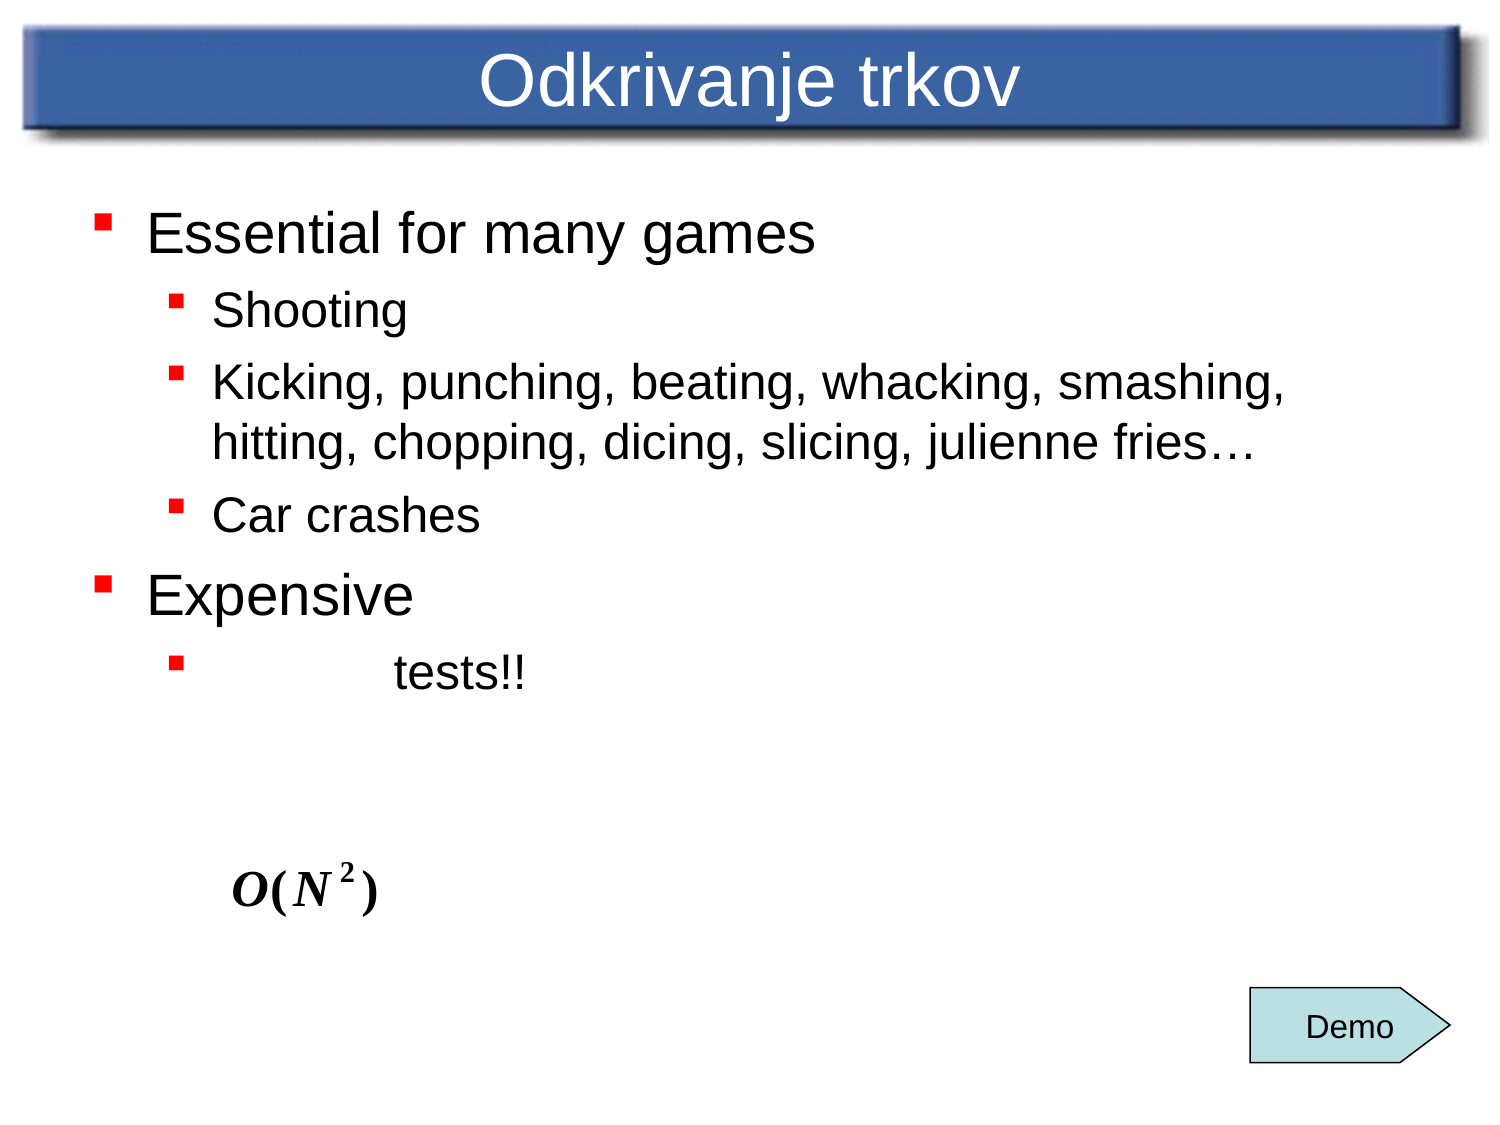

# Odkrivanje trkov
Essential for many games
Shooting
Kicking, punching, beating, whacking, smashing, hitting, chopping, dicing, slicing, julienne fries…
Car crashes
Expensive
 tests!!
Demo